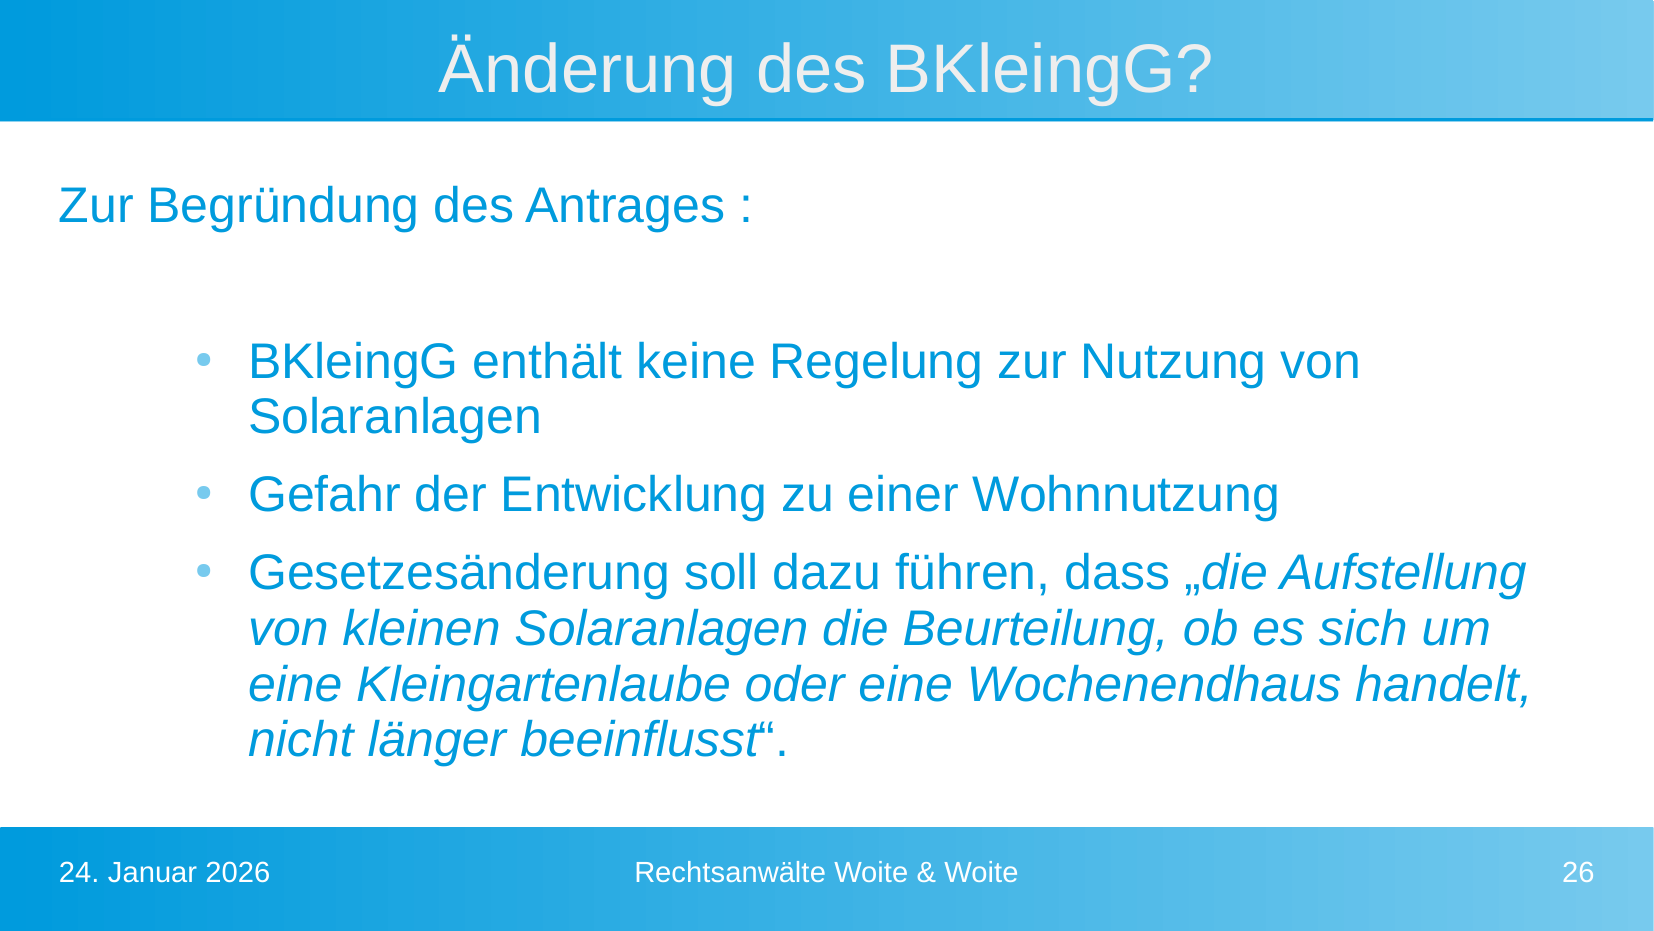

# Änderung des BKleingG?
Zur Begründung des Antrages :
BKleingG enthält keine Regelung zur Nutzung von Solaranlagen
Gefahr der Entwicklung zu einer Wohnnutzung
Gesetzesänderung soll dazu führen, dass „die Aufstellung von kleinen Solaranlagen die Beurteilung, ob es sich um eine Kleingartenlaube oder eine Wochenendhaus handelt, nicht länger beeinflusst“.
26